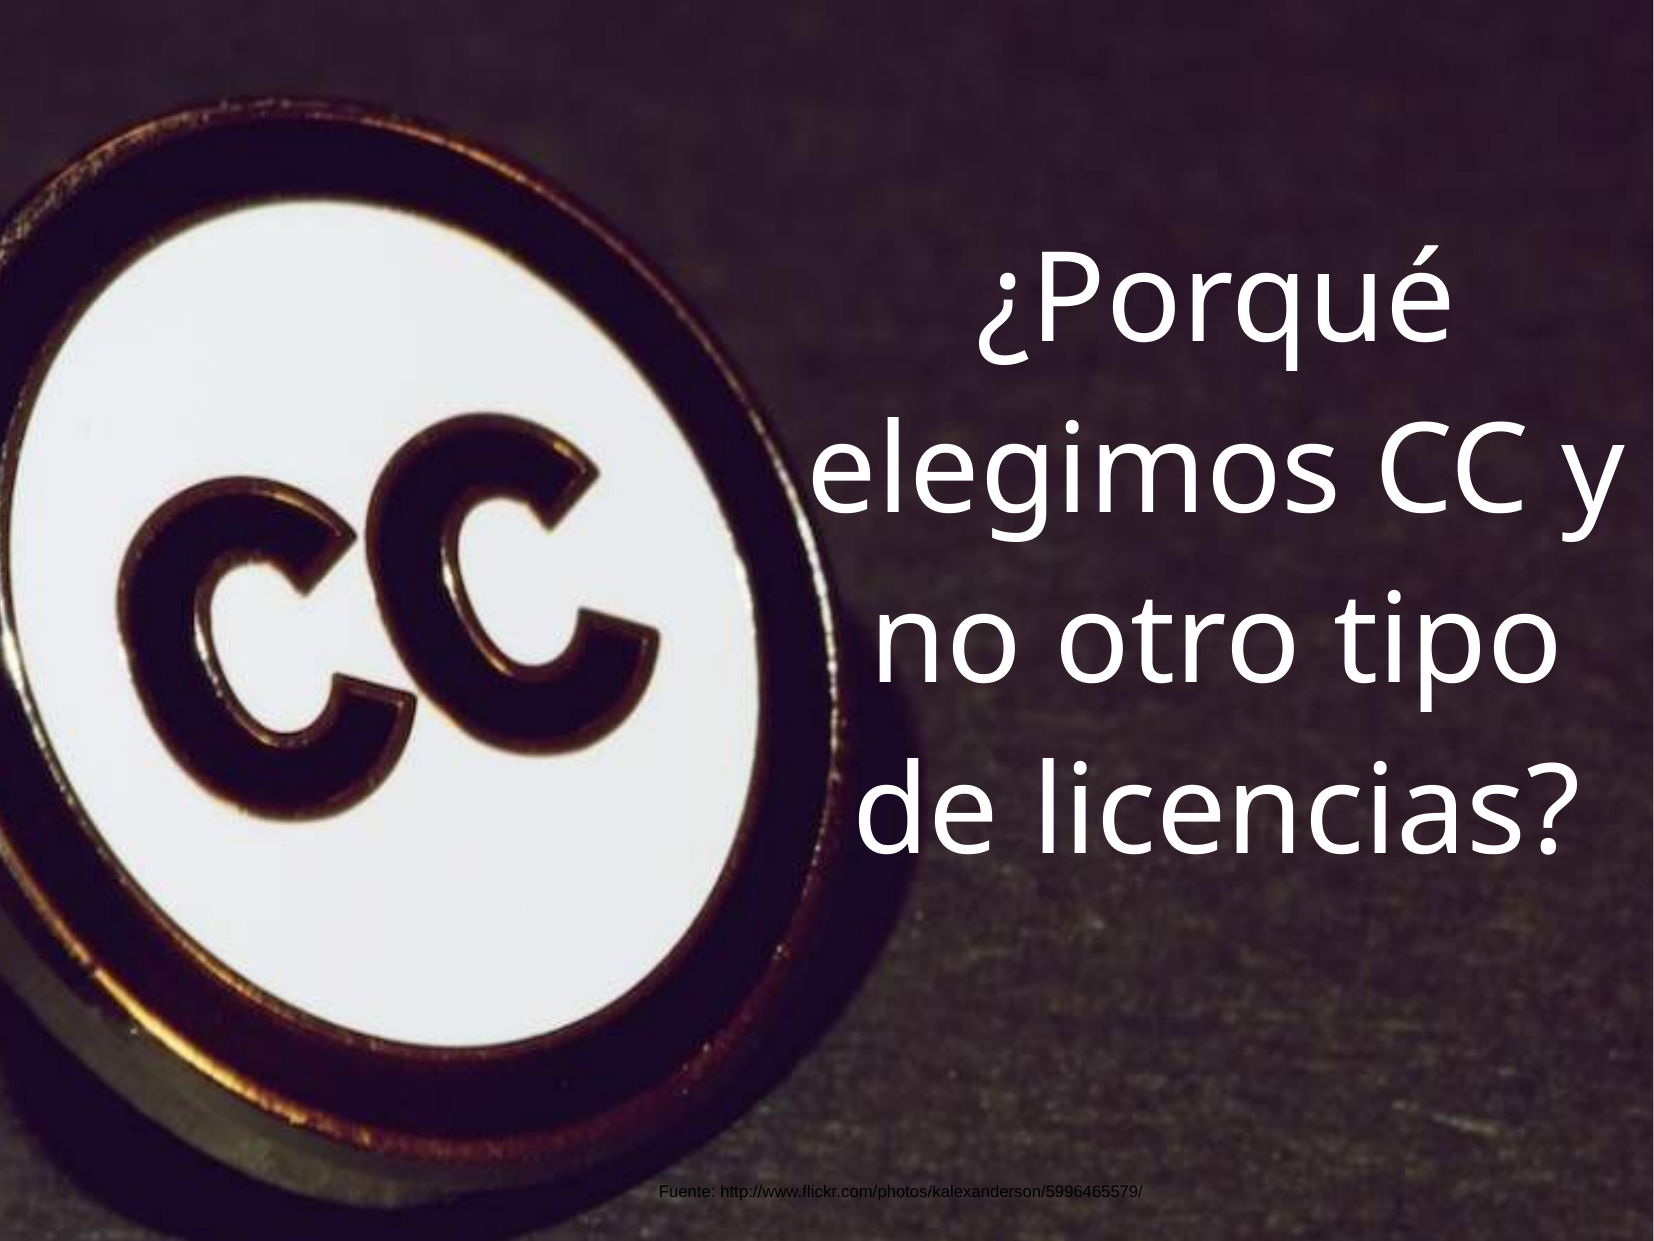

¿Porqué elegimos CC y no otro tipo de licencias?
Fuente: http://www.flickr.com/photos/kalexanderson/5996465579/